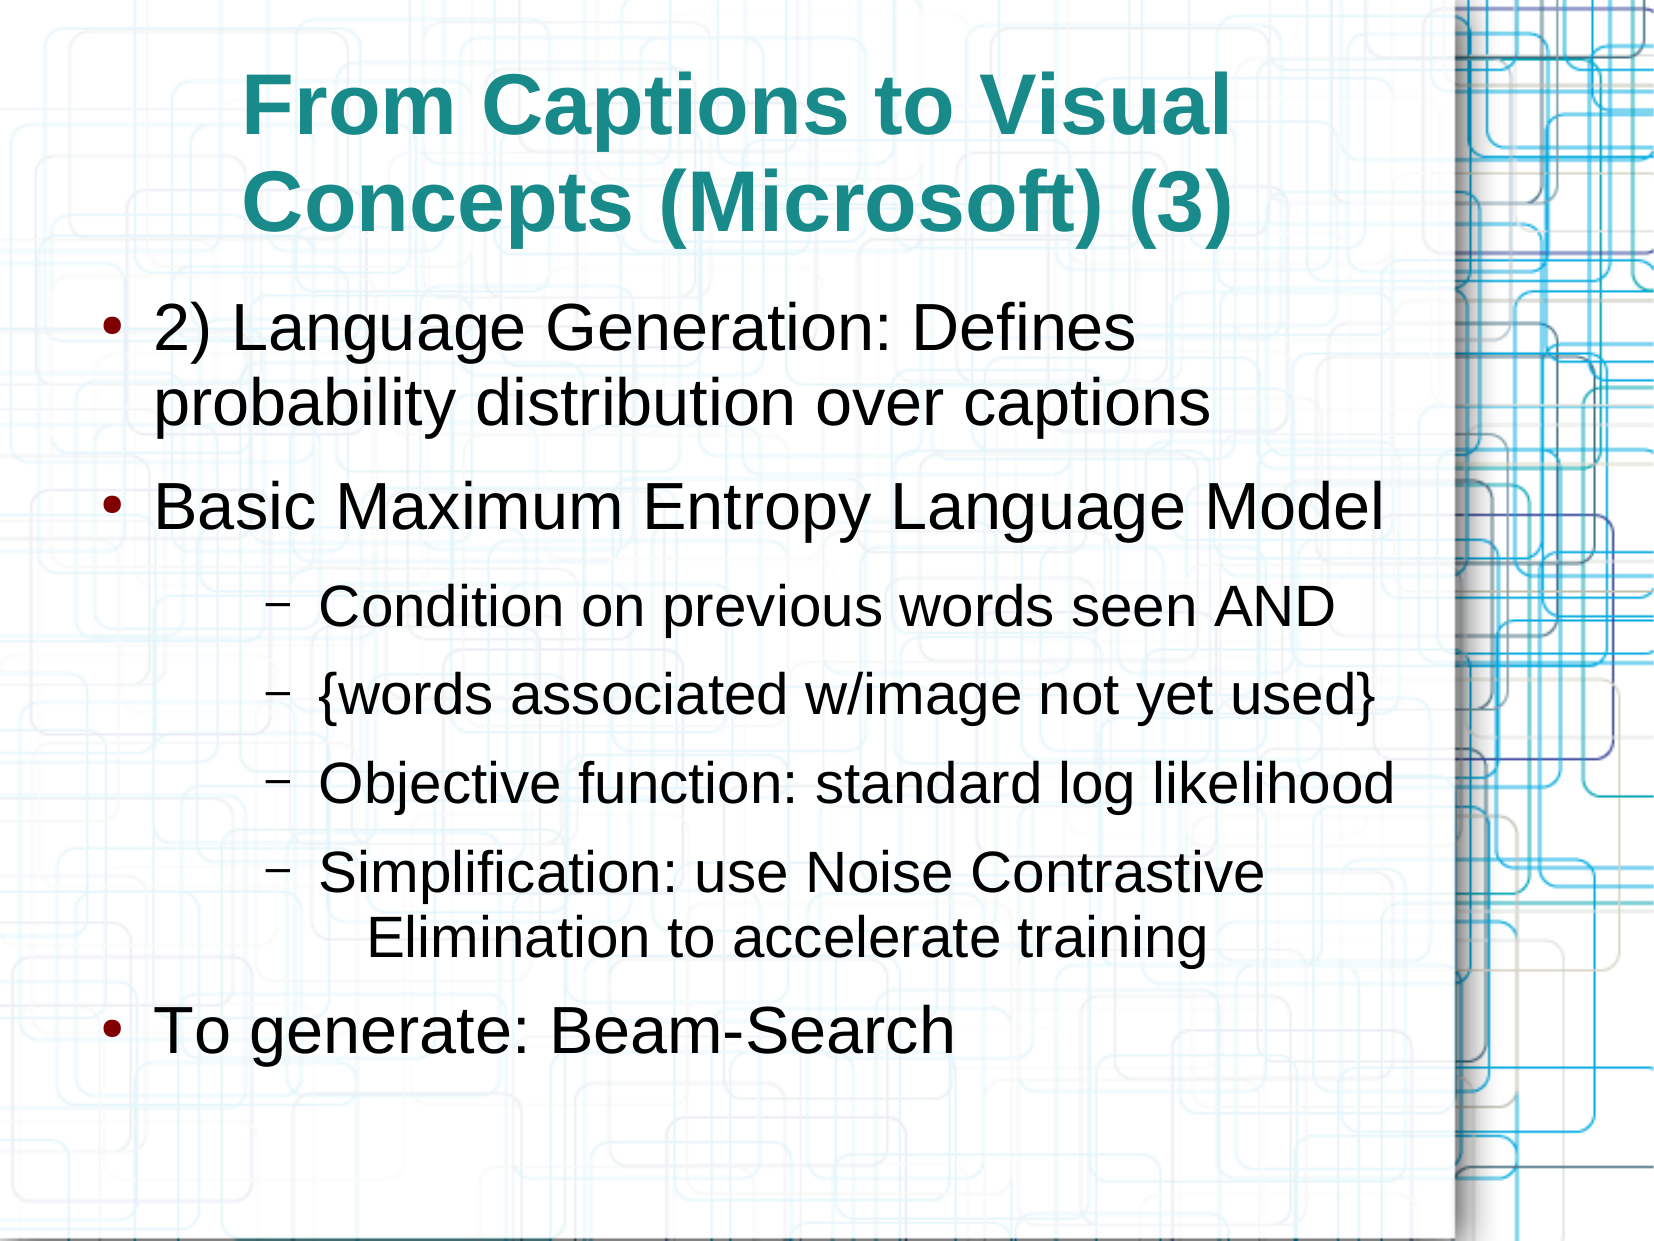

# From Captions to Visual Concepts (Microsoft) (3)
2) Language Generation: Defines probability distribution over captions
Basic Maximum Entropy Language Model
Condition on previous words seen AND
{words associated w/image not yet used}
Objective function: standard log likelihood
Simplification: use Noise Contrastive Elimination to accelerate training
To generate: Beam-Search